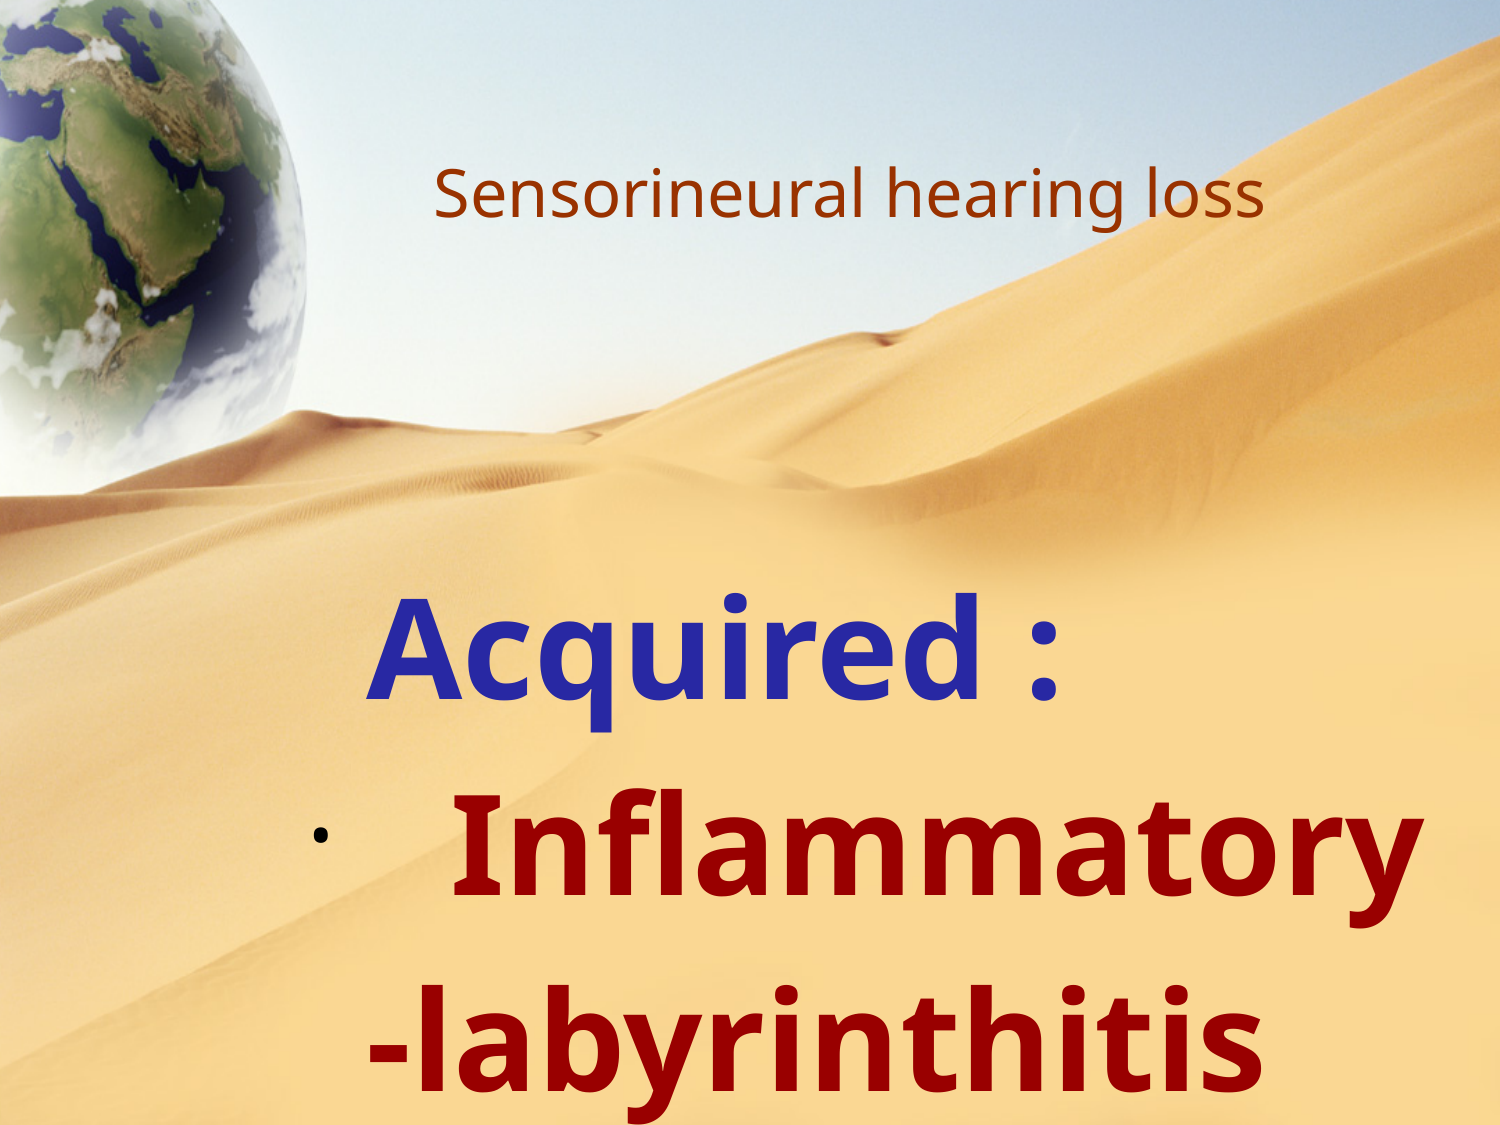

Sensorineural hearing loss
Acquired :
Inflammatory
-labyrinthitis
- meningitis